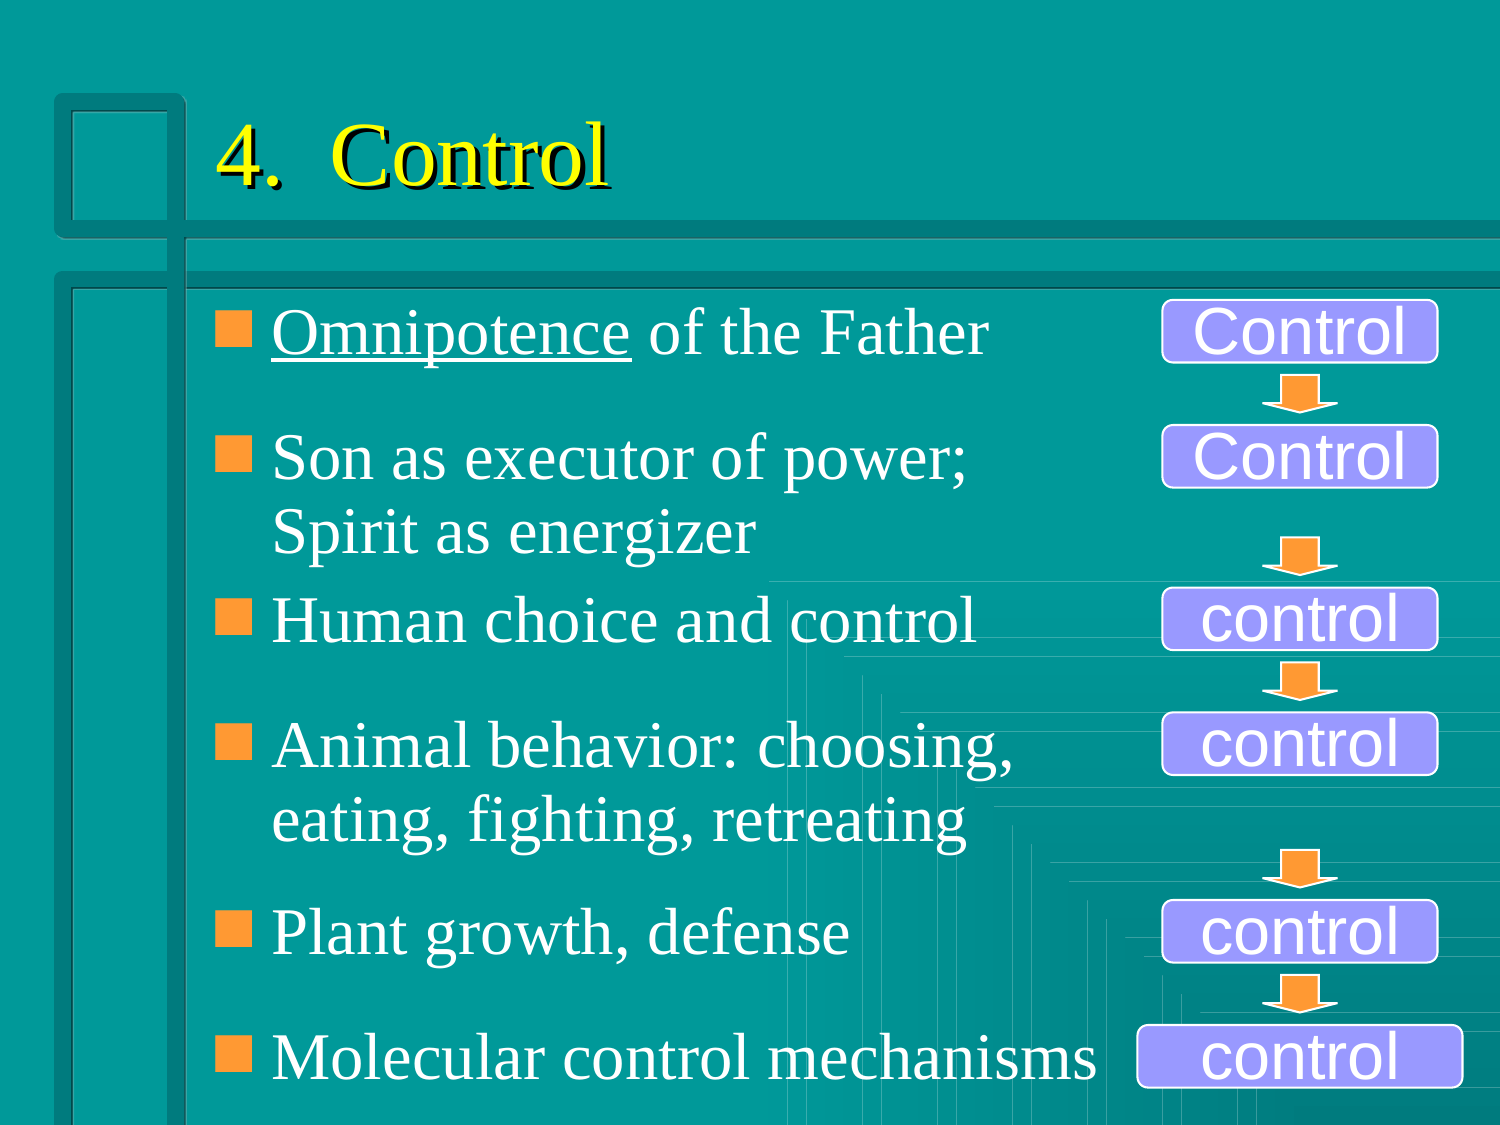

# 4. Control
Omnipotence of the Father
Control
Son as executor of power;
Spirit as energizer
Control
Human choice and control
control
Animal behavior: choosing, eating, fighting, retreating
control
Plant growth, defense
control
Molecular control mechanisms
control